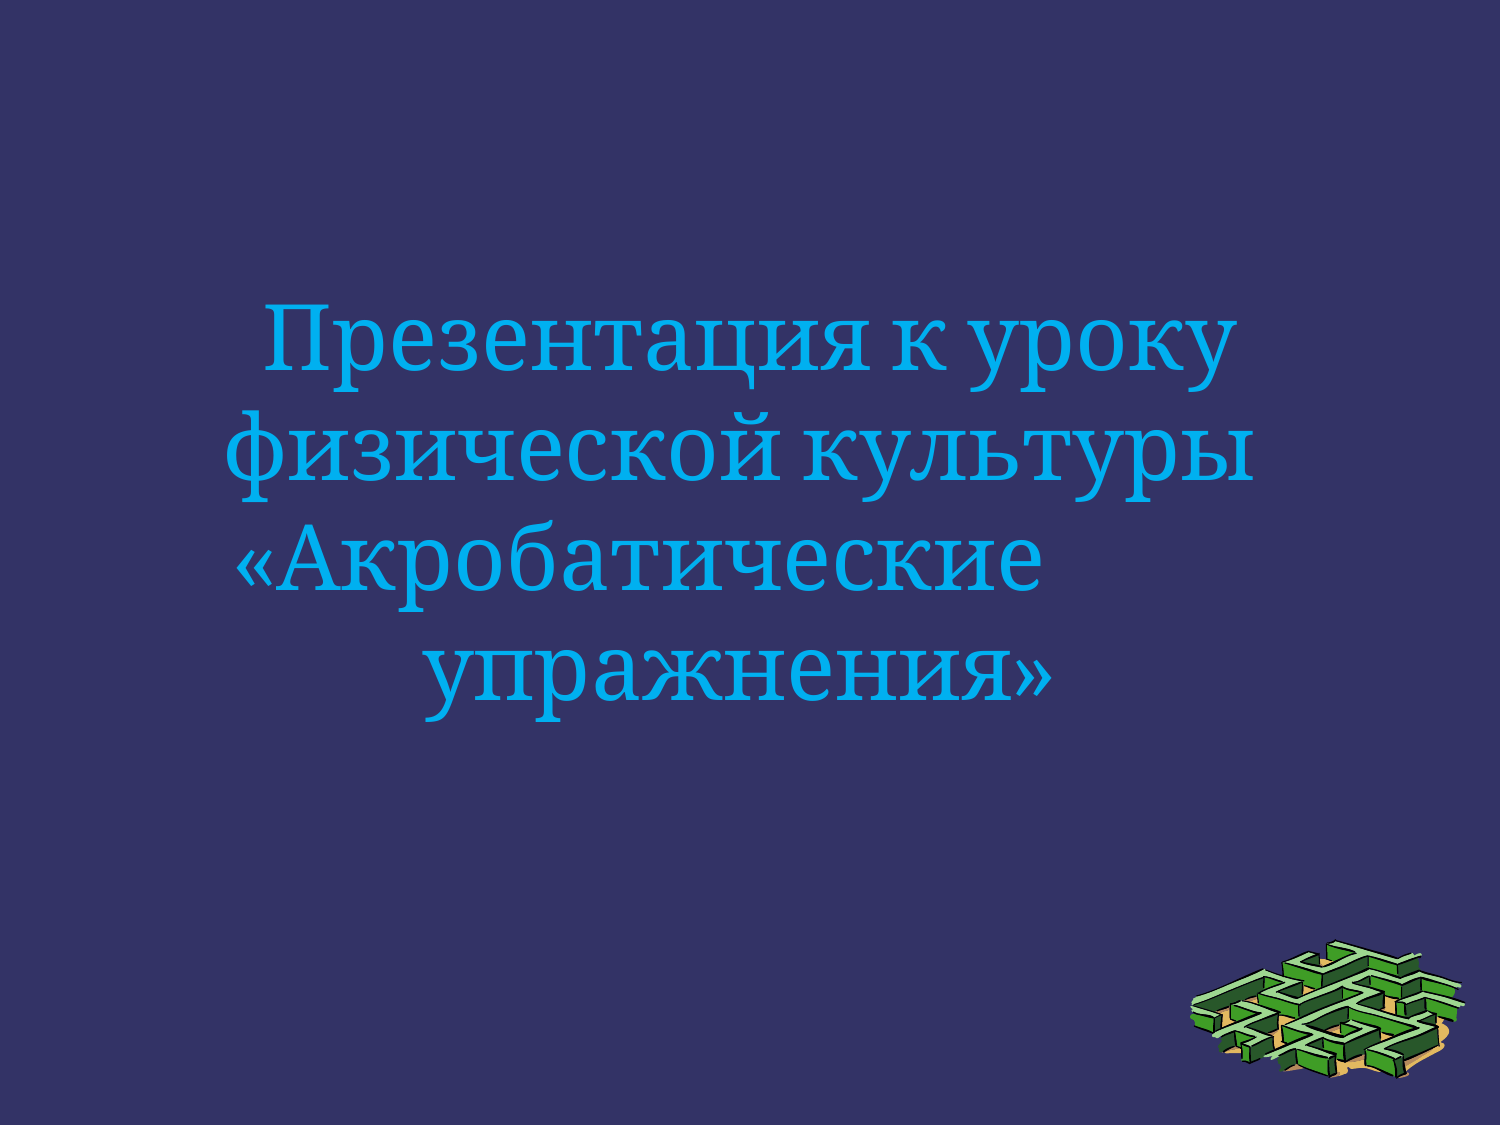

# Презентация к уроку физической культуры «Акробатические упражнения»